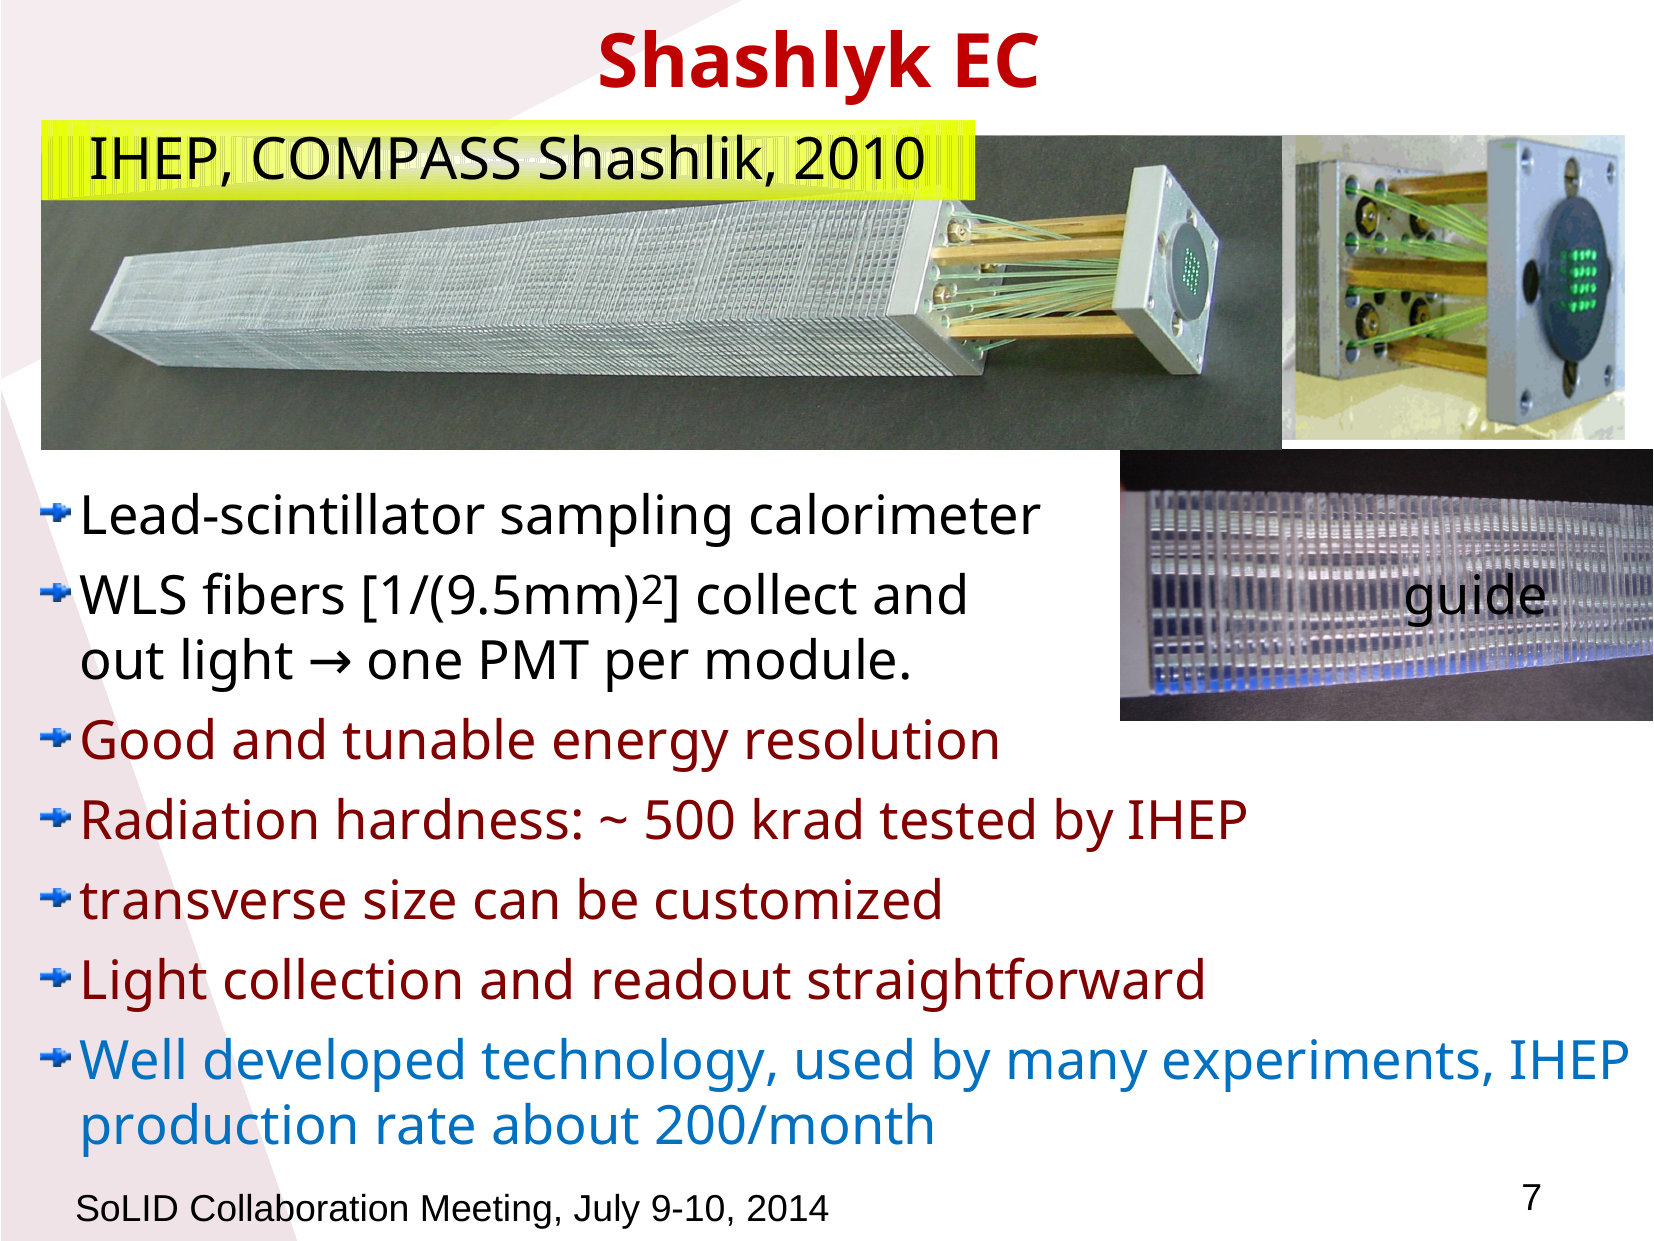

# Shashlyk EC
IHEP, COMPASS Shashlik, 2010
Lead-scintillator sampling calorimeter
WLS fibers [1/(9.5mm)2] collect and guide out light → one PMT per module.
Good and tunable energy resolution
Radiation hardness: ~ 500 krad tested by IHEP
transverse size can be customized
Light collection and readout straightforward
Well developed technology, used by many experiments, IHEP production rate about 200/month
7